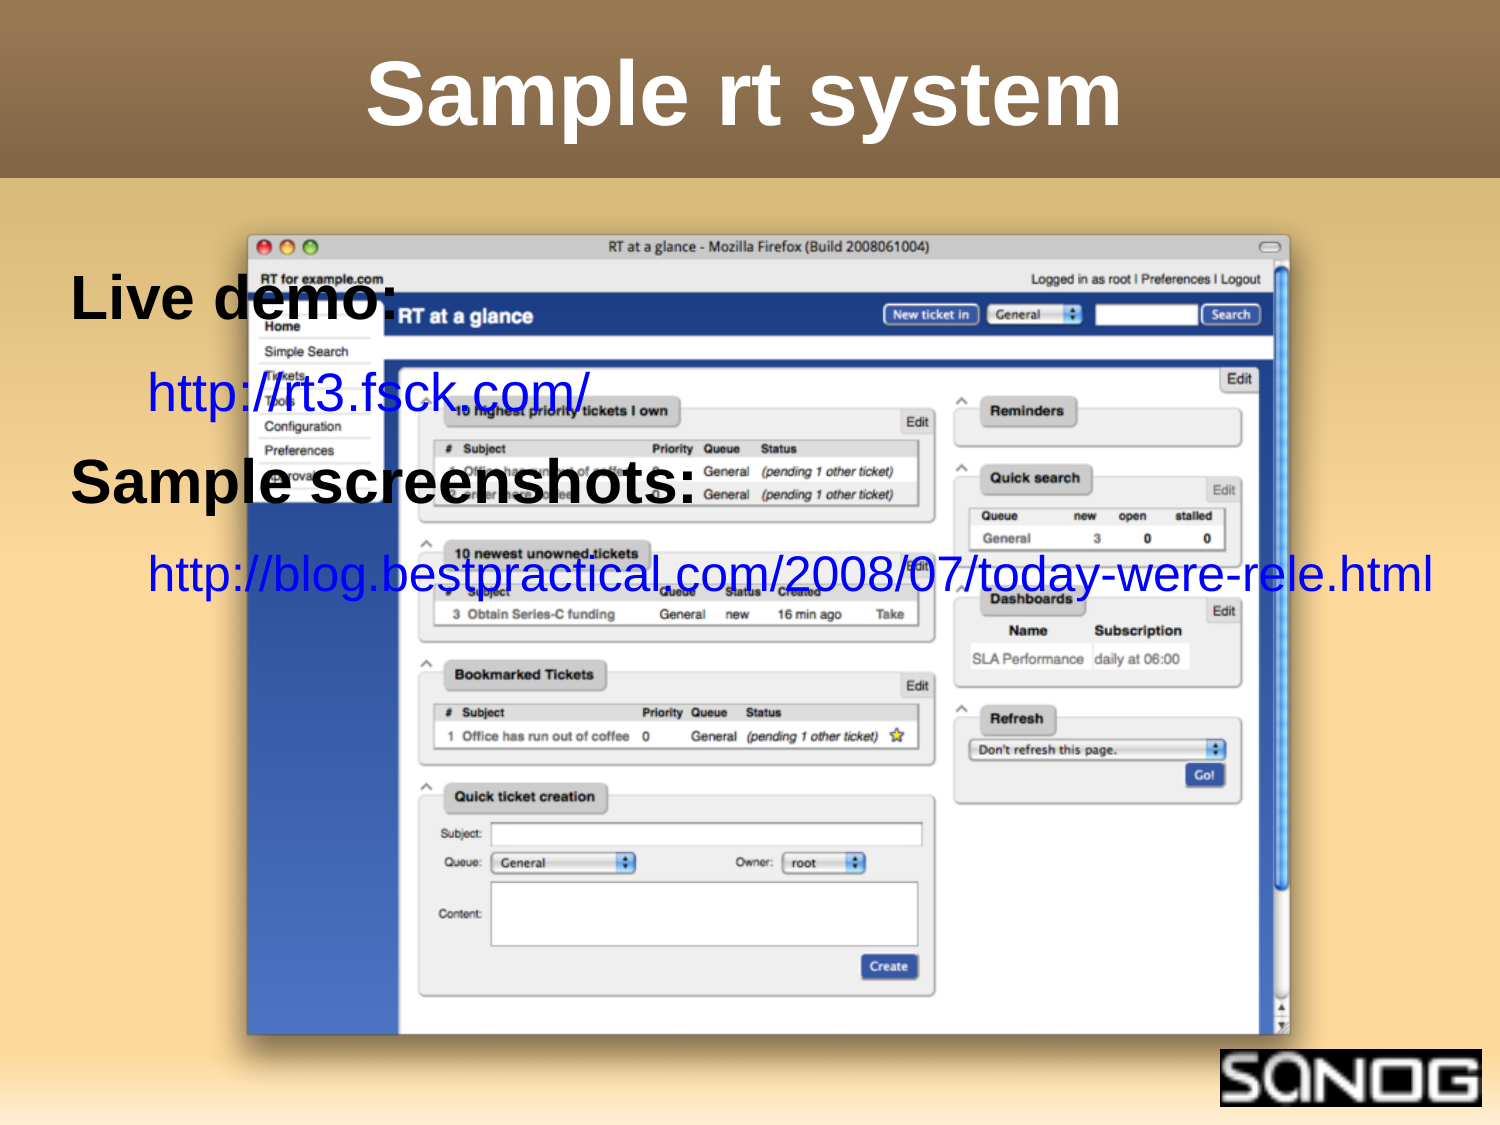

# Sample rt system
Live demo:
http://rt3.fsck.com/
Sample screenshots:
http://blog.bestpractical.com/2008/07/today-were-rele.html